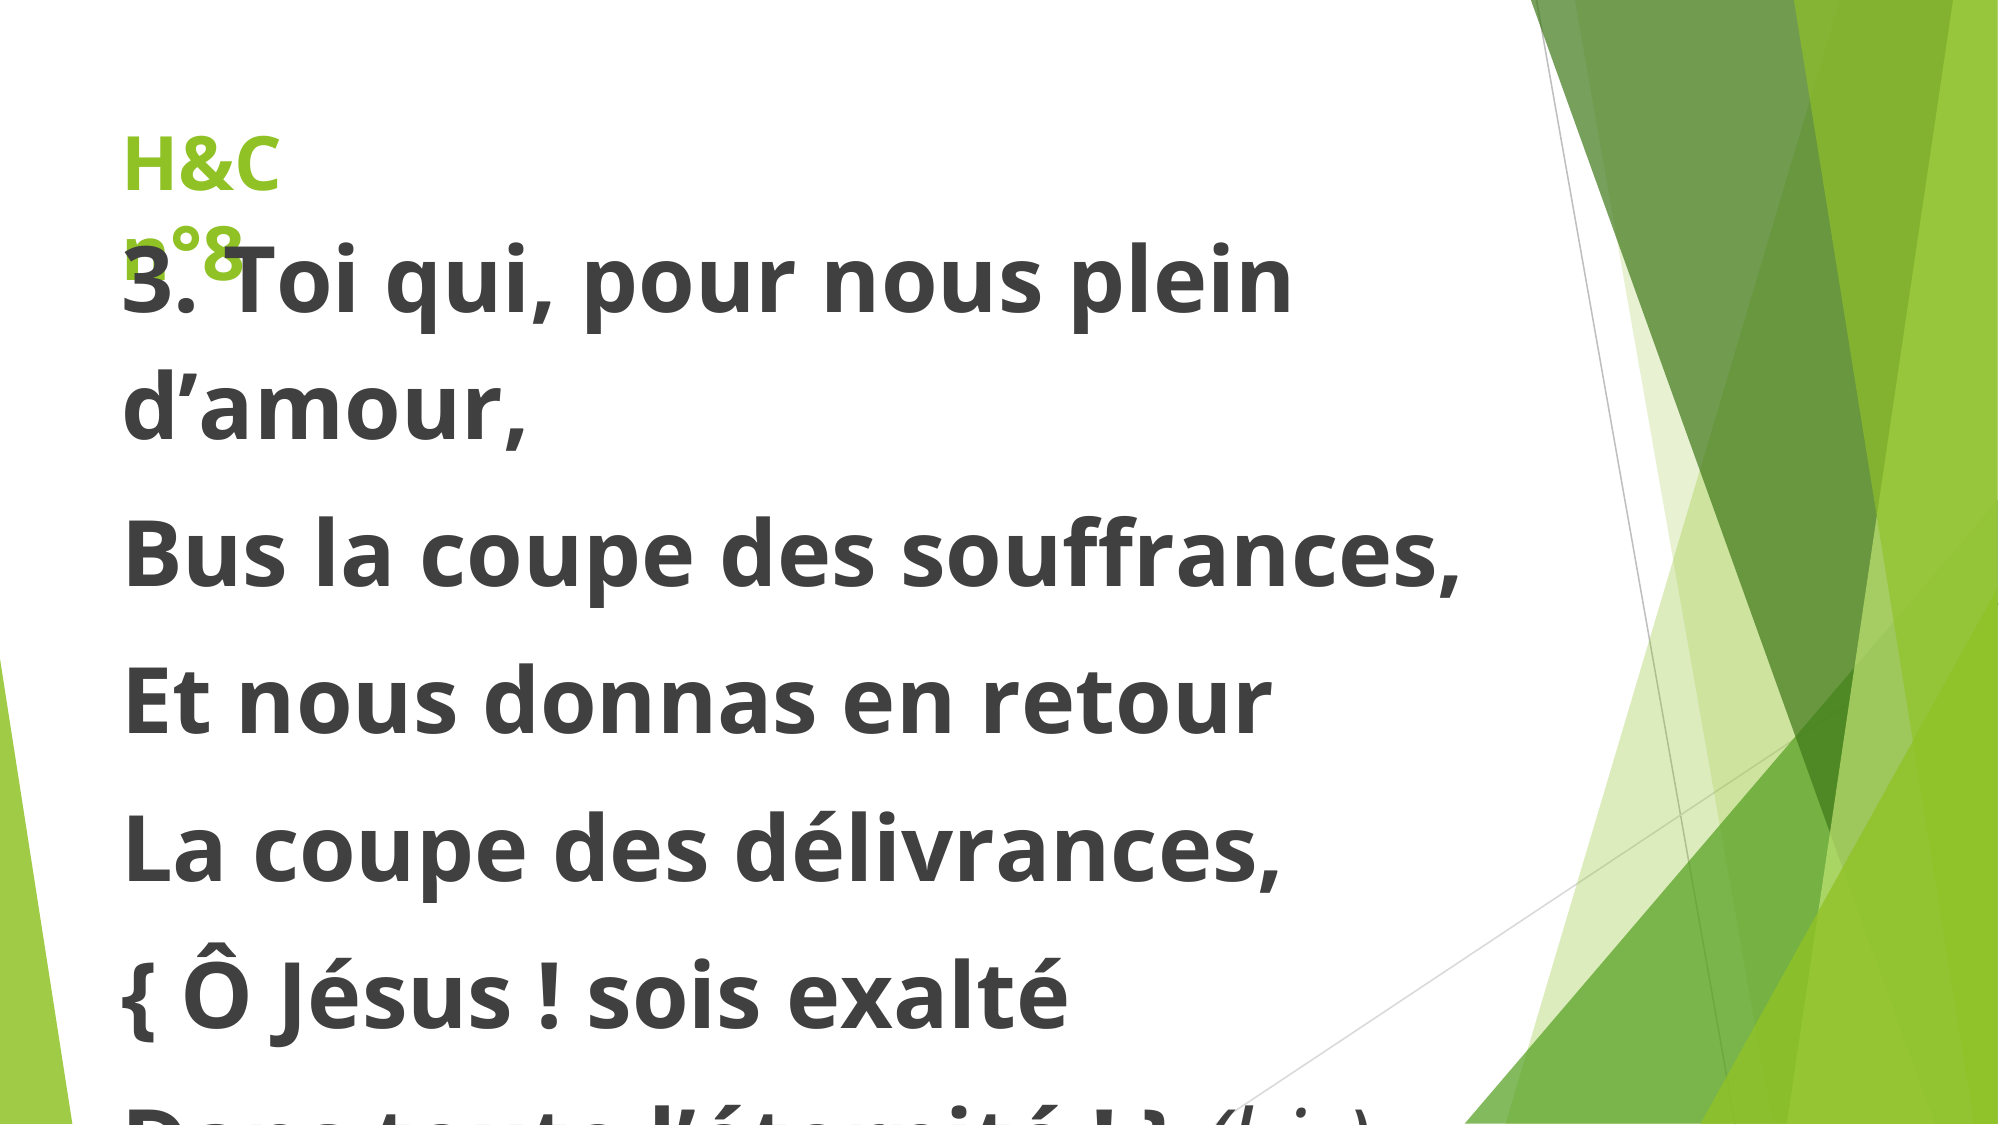

H&C n°8
3. Toi qui, pour nous plein d’amour,
Bus la coupe des souffrances,
Et nous donnas en retour
La coupe des délivrances,
{ Ô Jésus ! sois exalté
Dans toute l’éternité ! } (bis)